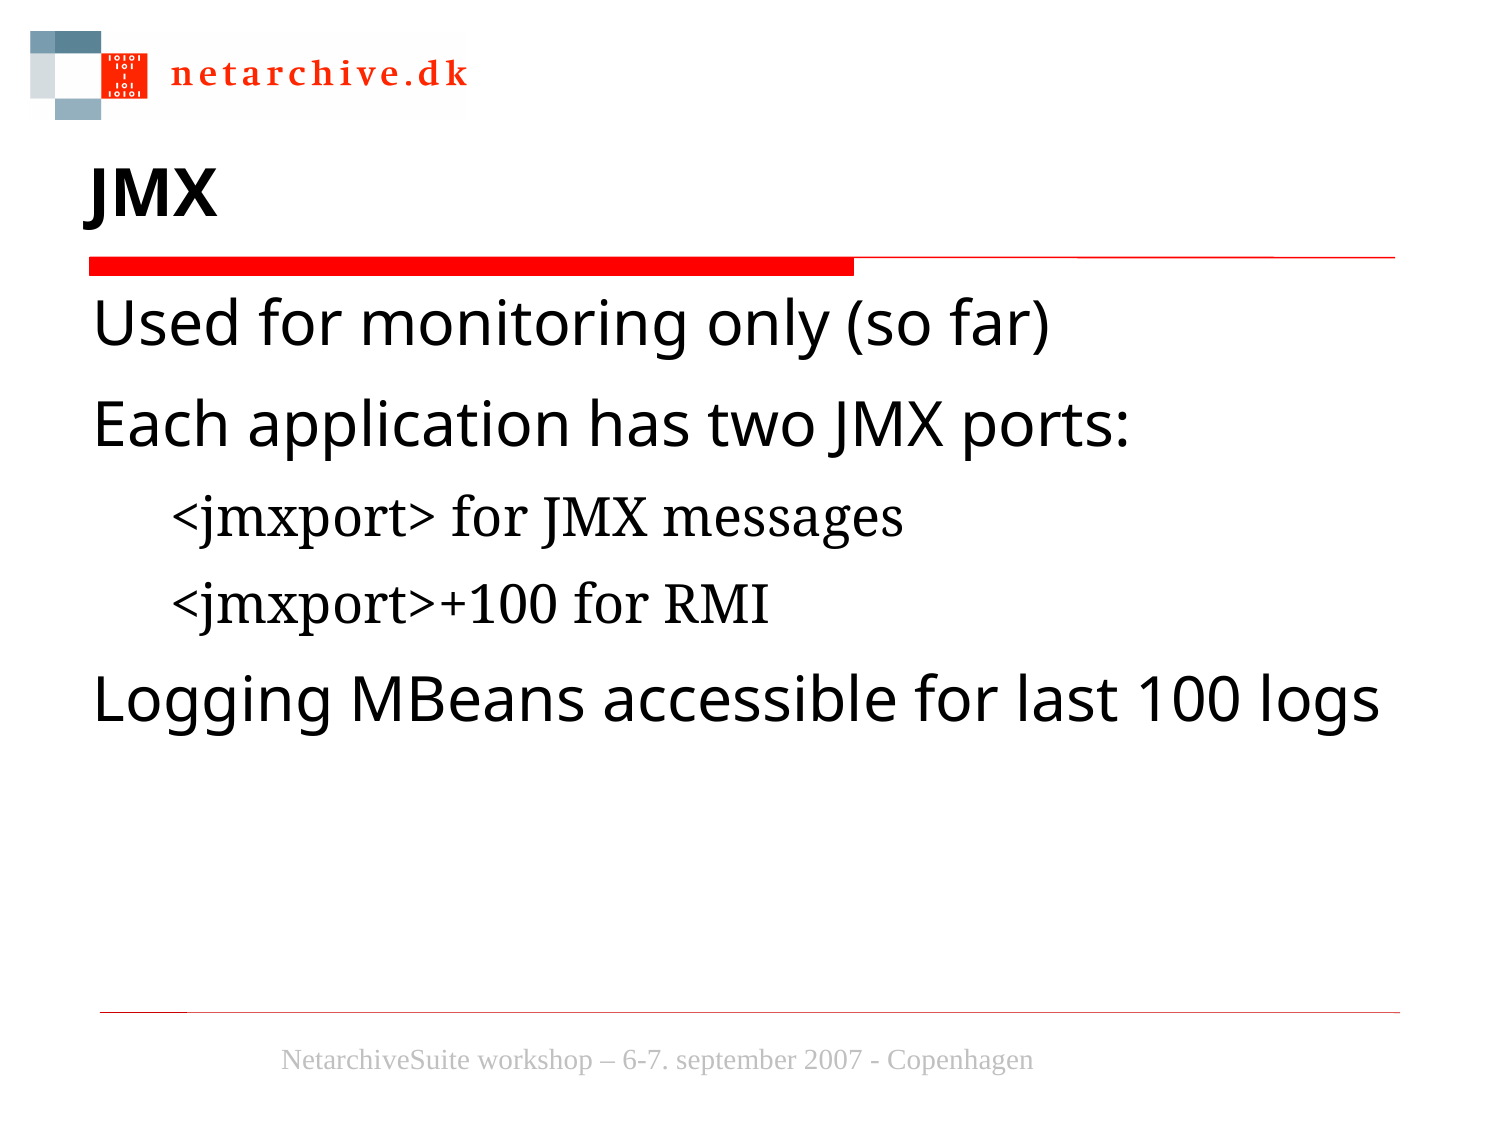

# JMX
Used for monitoring only (so far)
Each application has two JMX ports:
<jmxport> for JMX messages
<jmxport>+100 for RMI
Logging MBeans accessible for last 100 logs